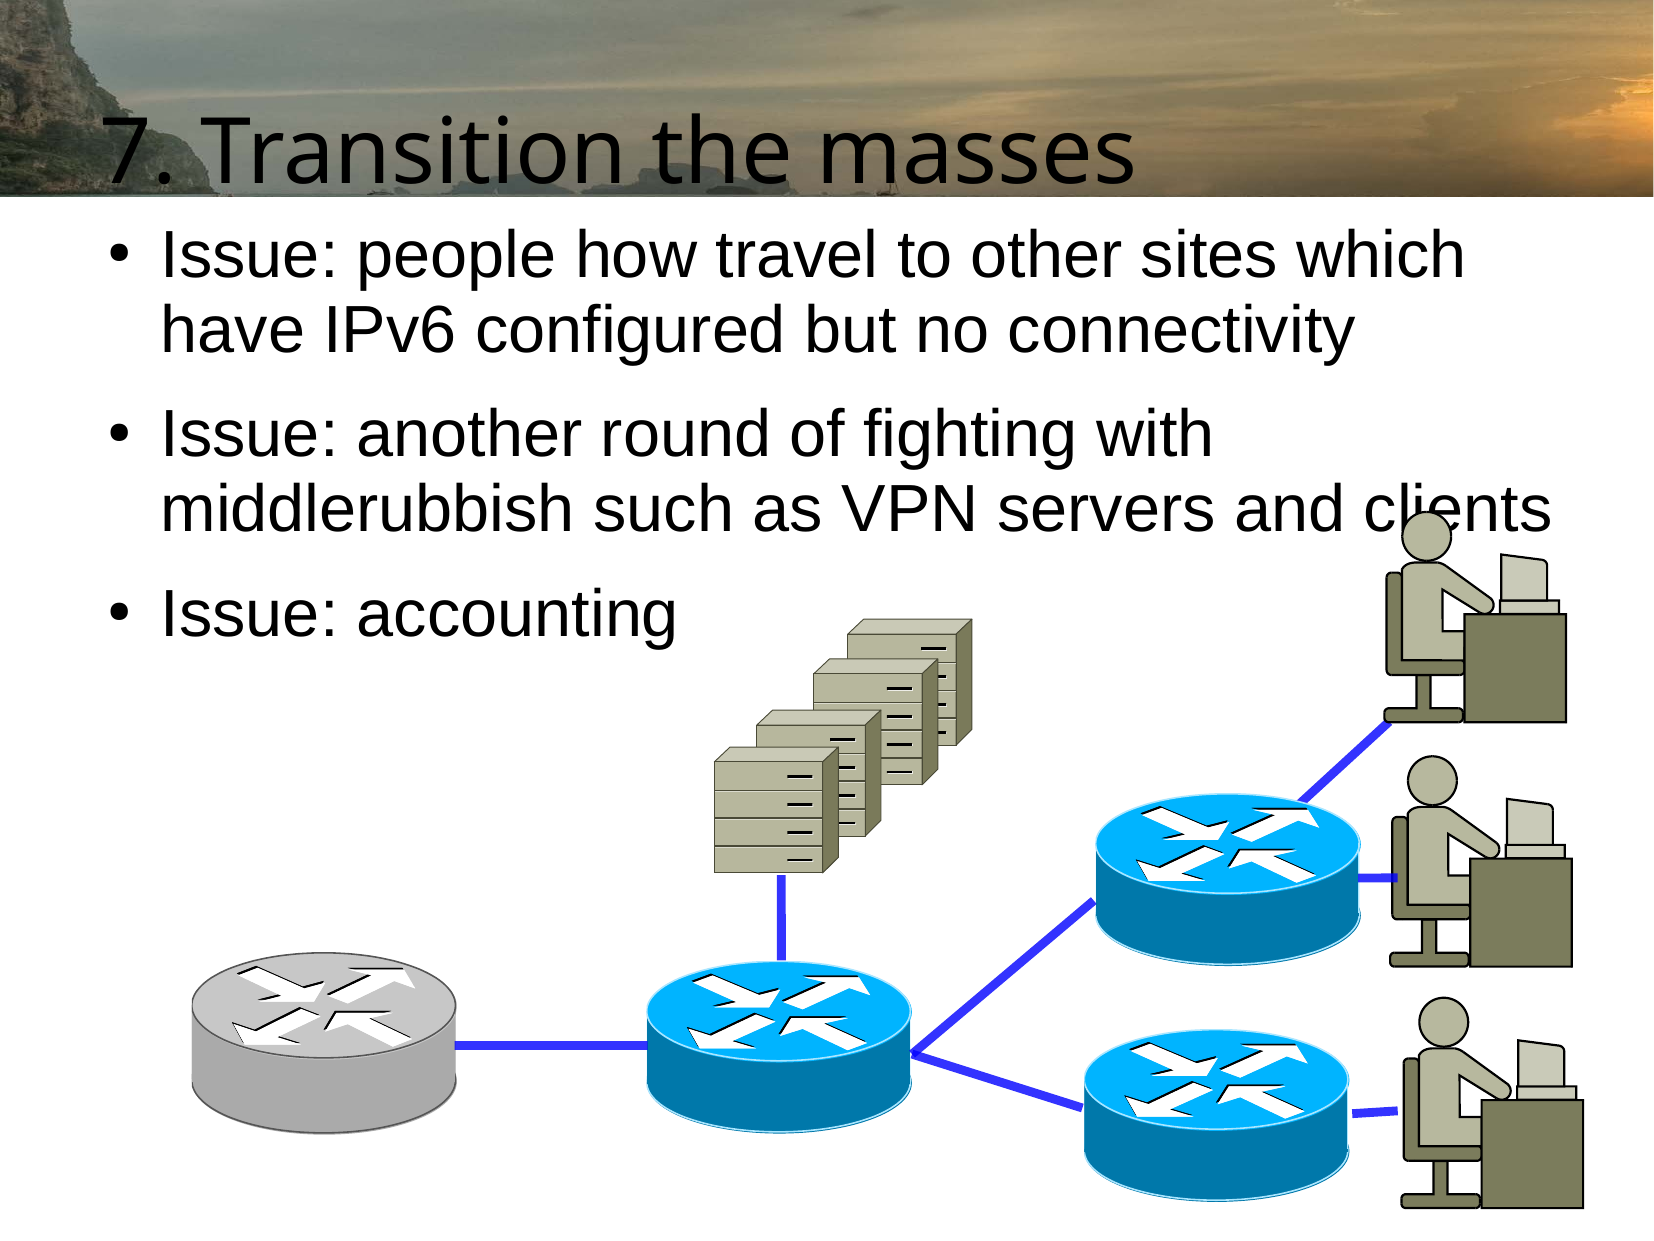

# 7. Transition the masses
Issue: people how travel to other sites which have IPv6 configured but no connectivity
Issue: another round of fighting with middlerubbish such as VPN servers and clients
Issue: accounting